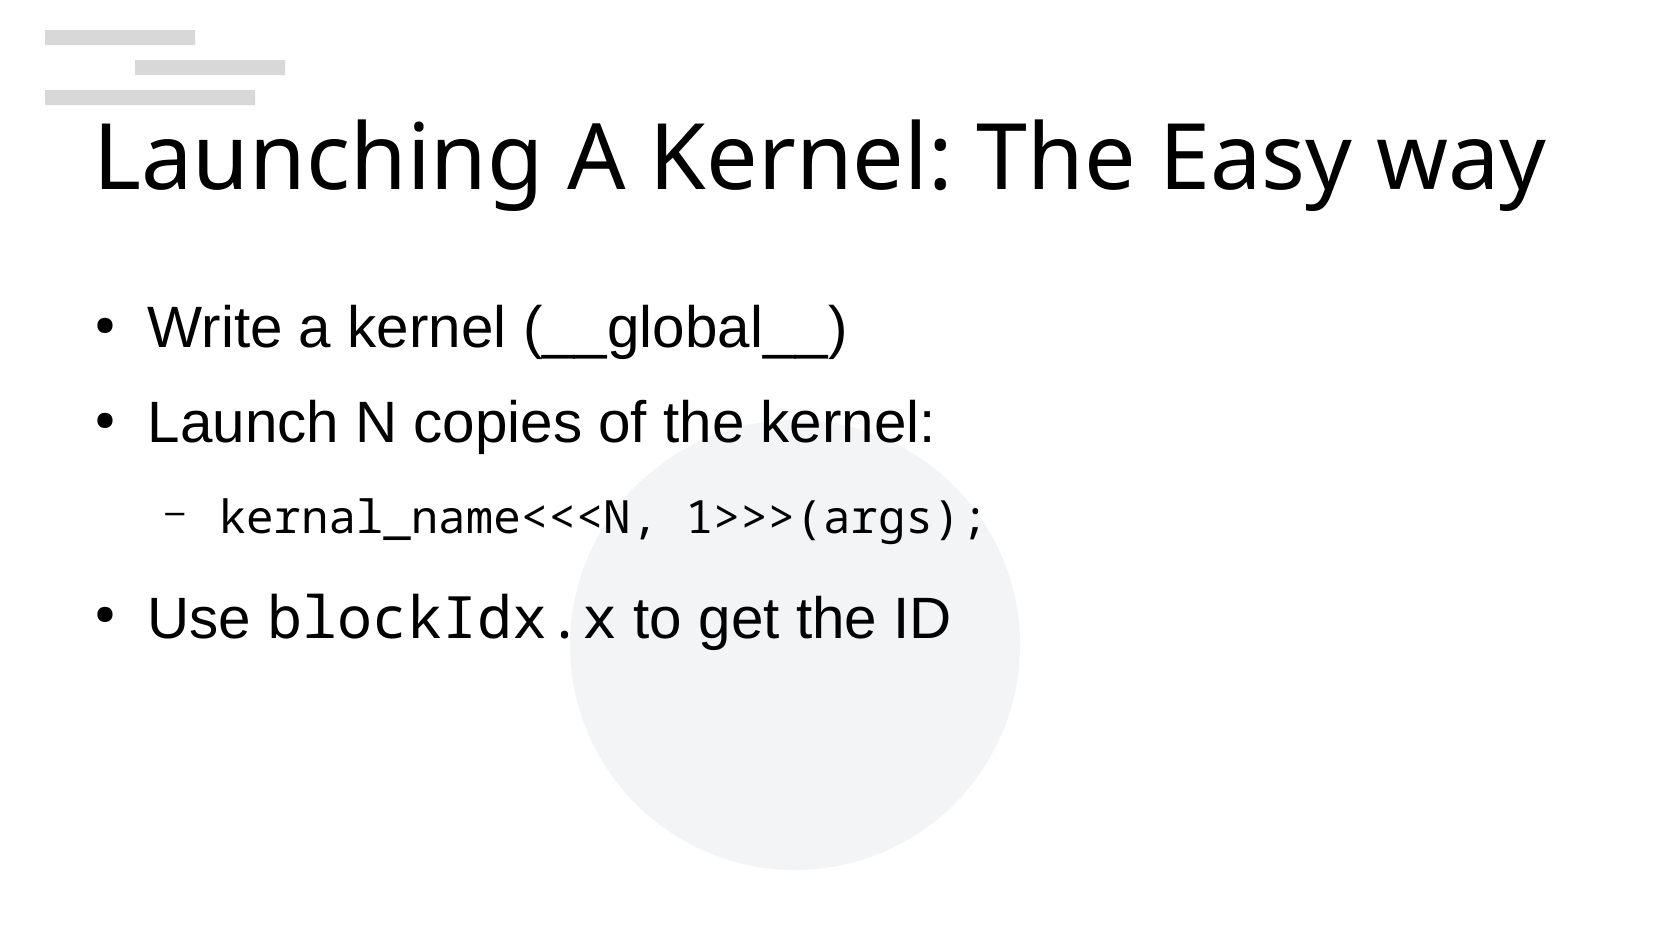

# Launching A Kernel: The Easy way
Write a kernel (__global__)
Launch N copies of the kernel:
kernal_name<<<N, 1>>>(args);
Use blockIdx.x to get the ID